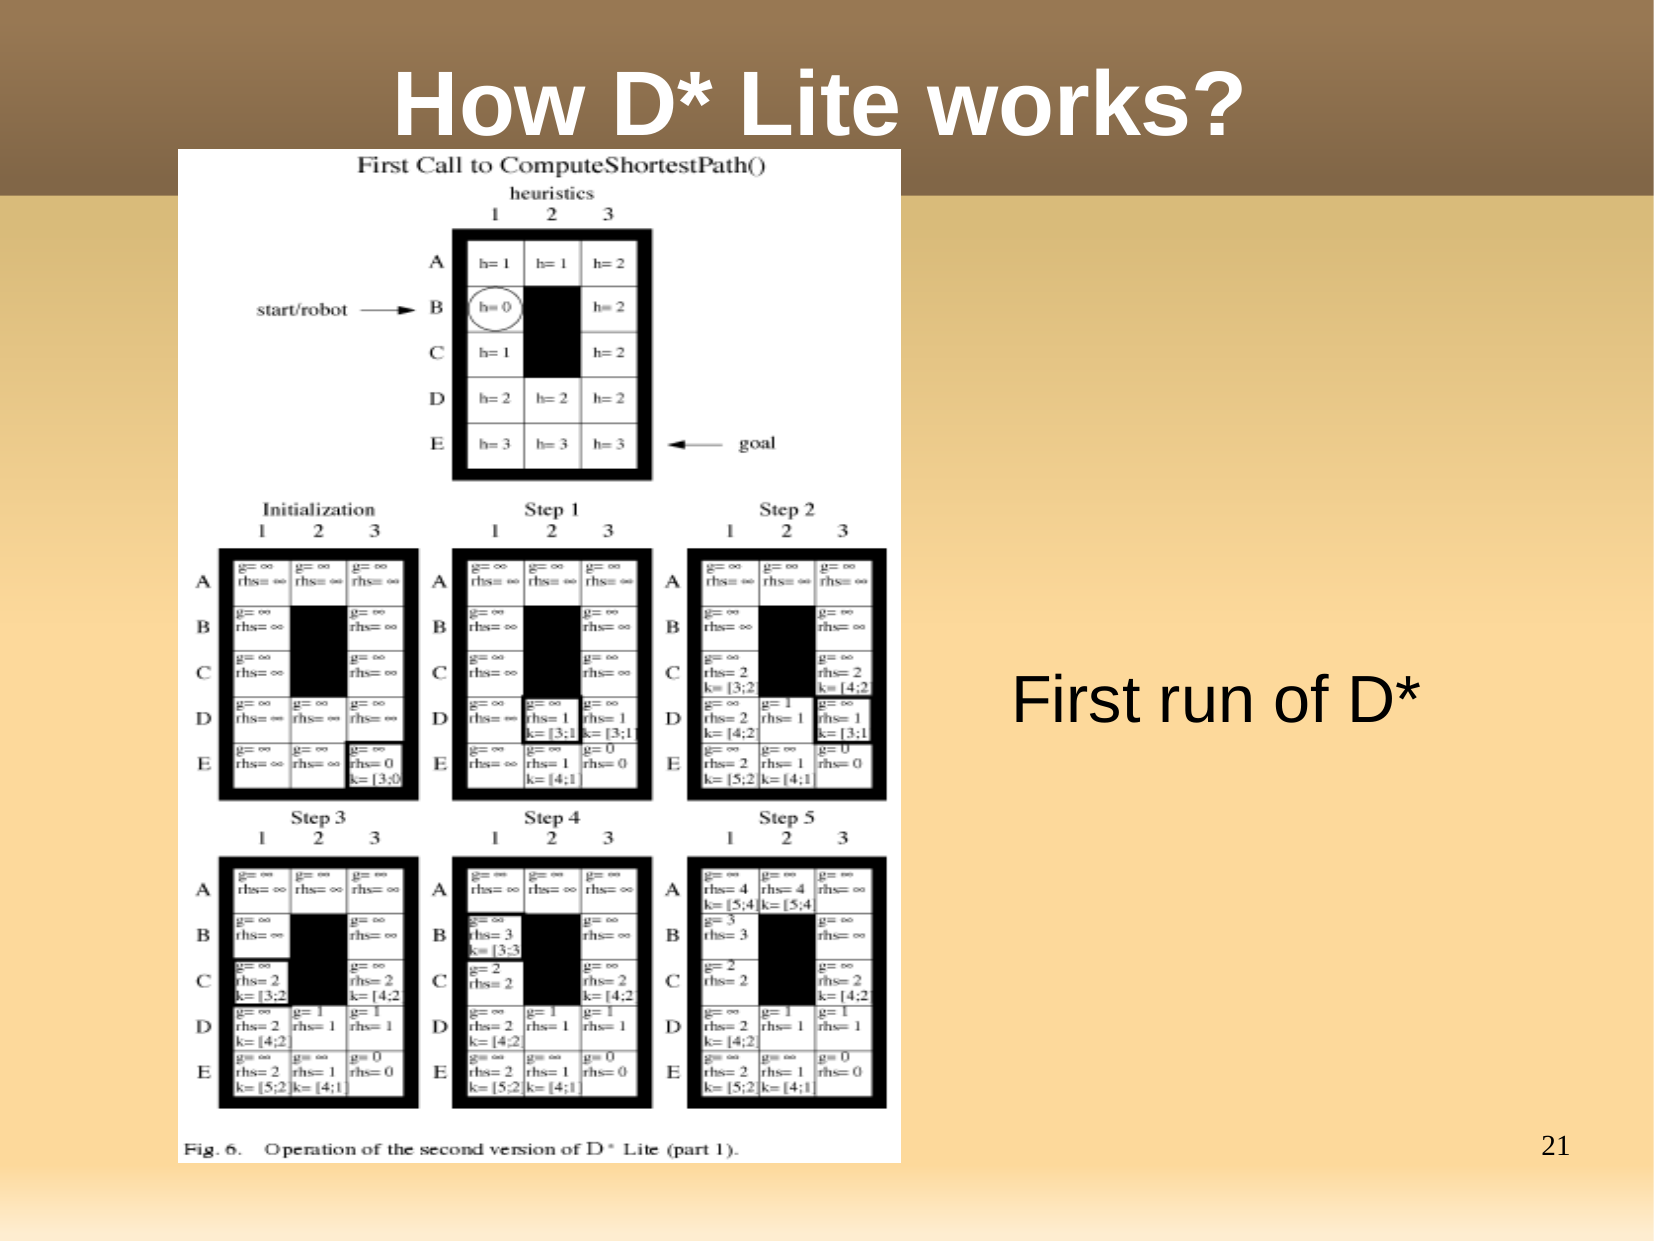

# How D* Lite works?
First run of D*
21